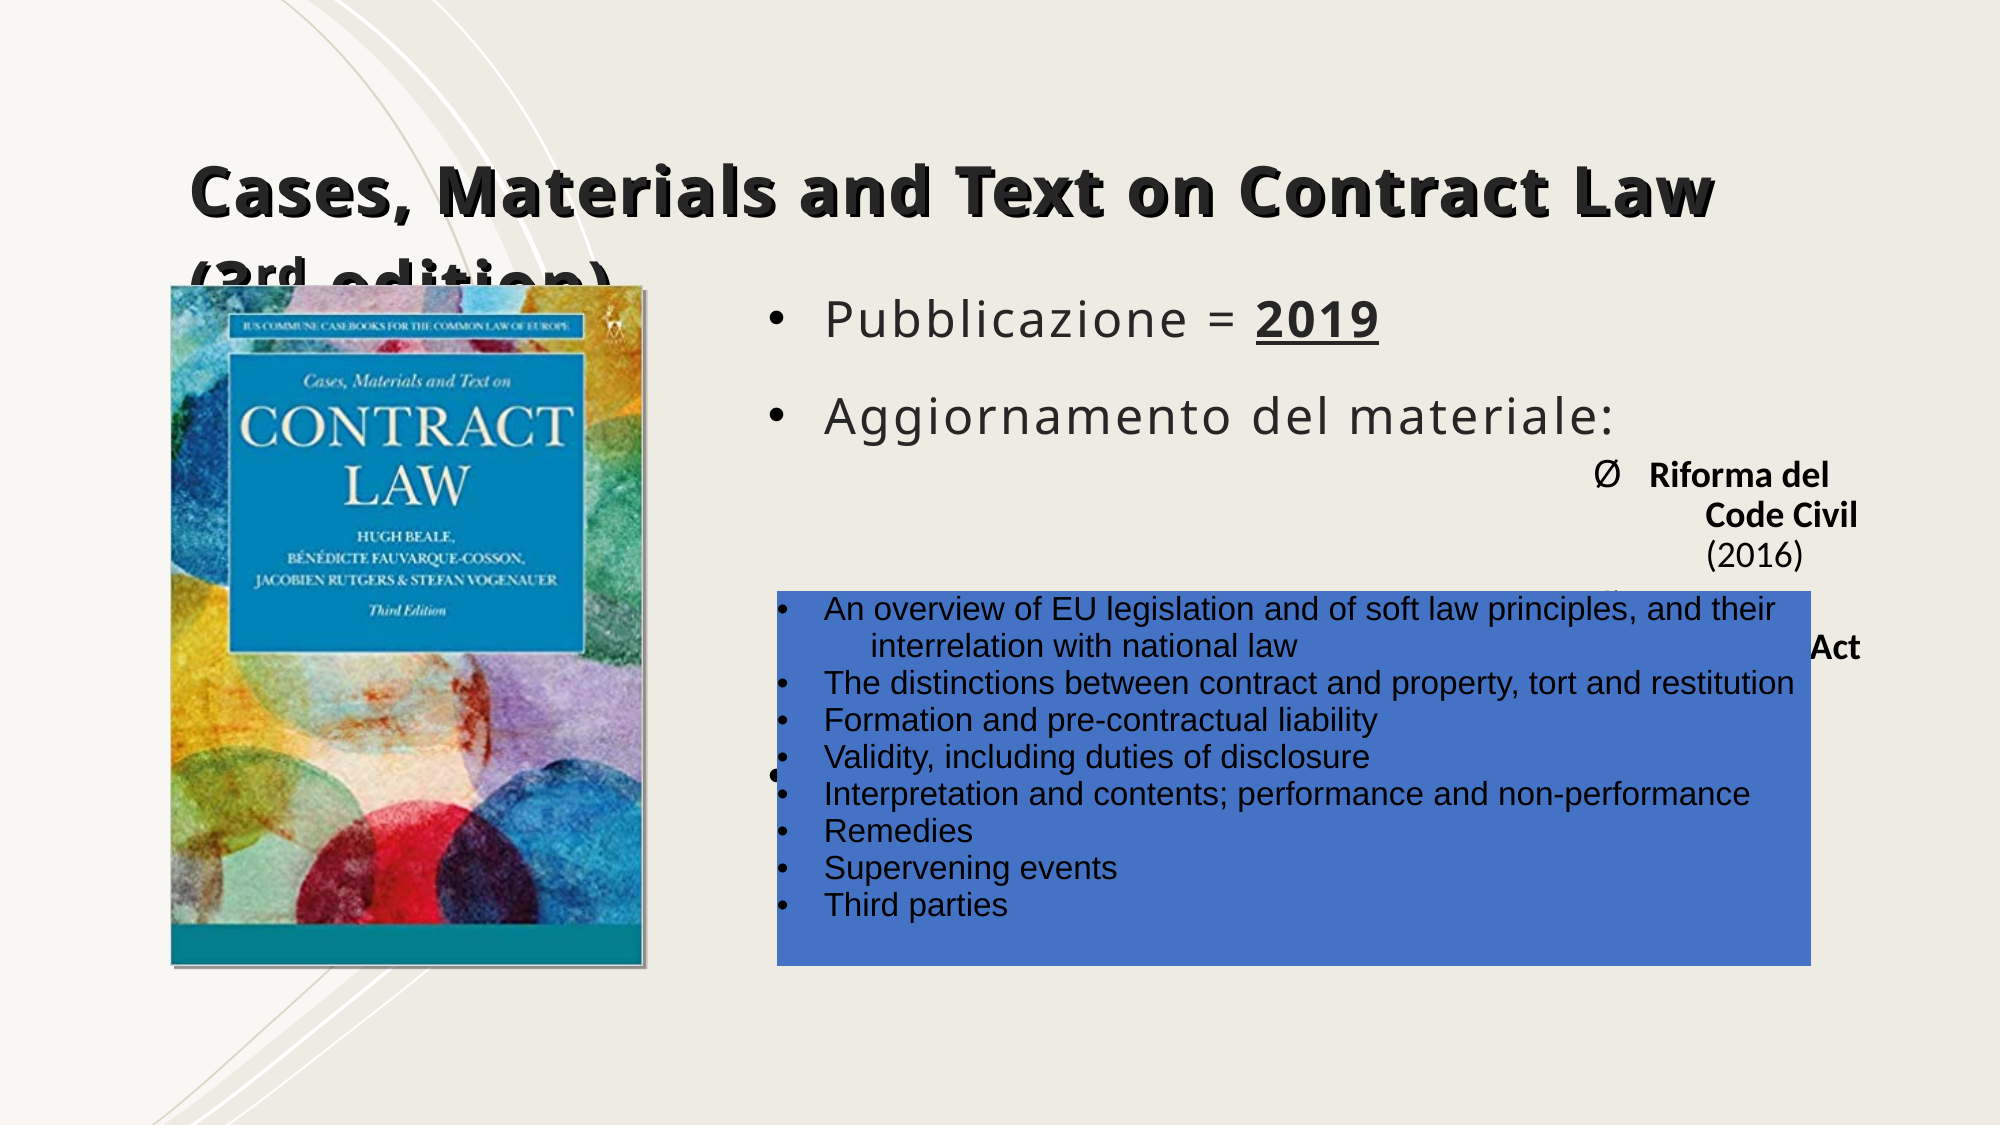

# Cases, Materials and Text on Contract Law (3rd edition)
Pubblicazione = 2019
Aggiornamento del materiale:
Riforma del Code Civil (2016)
Consumer Rights Act (2015)
| An overview of EU legislation and of soft law principles, and their interrelation with national law The distinctions between contract and property, tort and restitution Formation and pre-contractual liability Validity, including duties of disclosure Interpretation and contents; performance and non-performance Remedies Supervening events Third parties |
| --- |